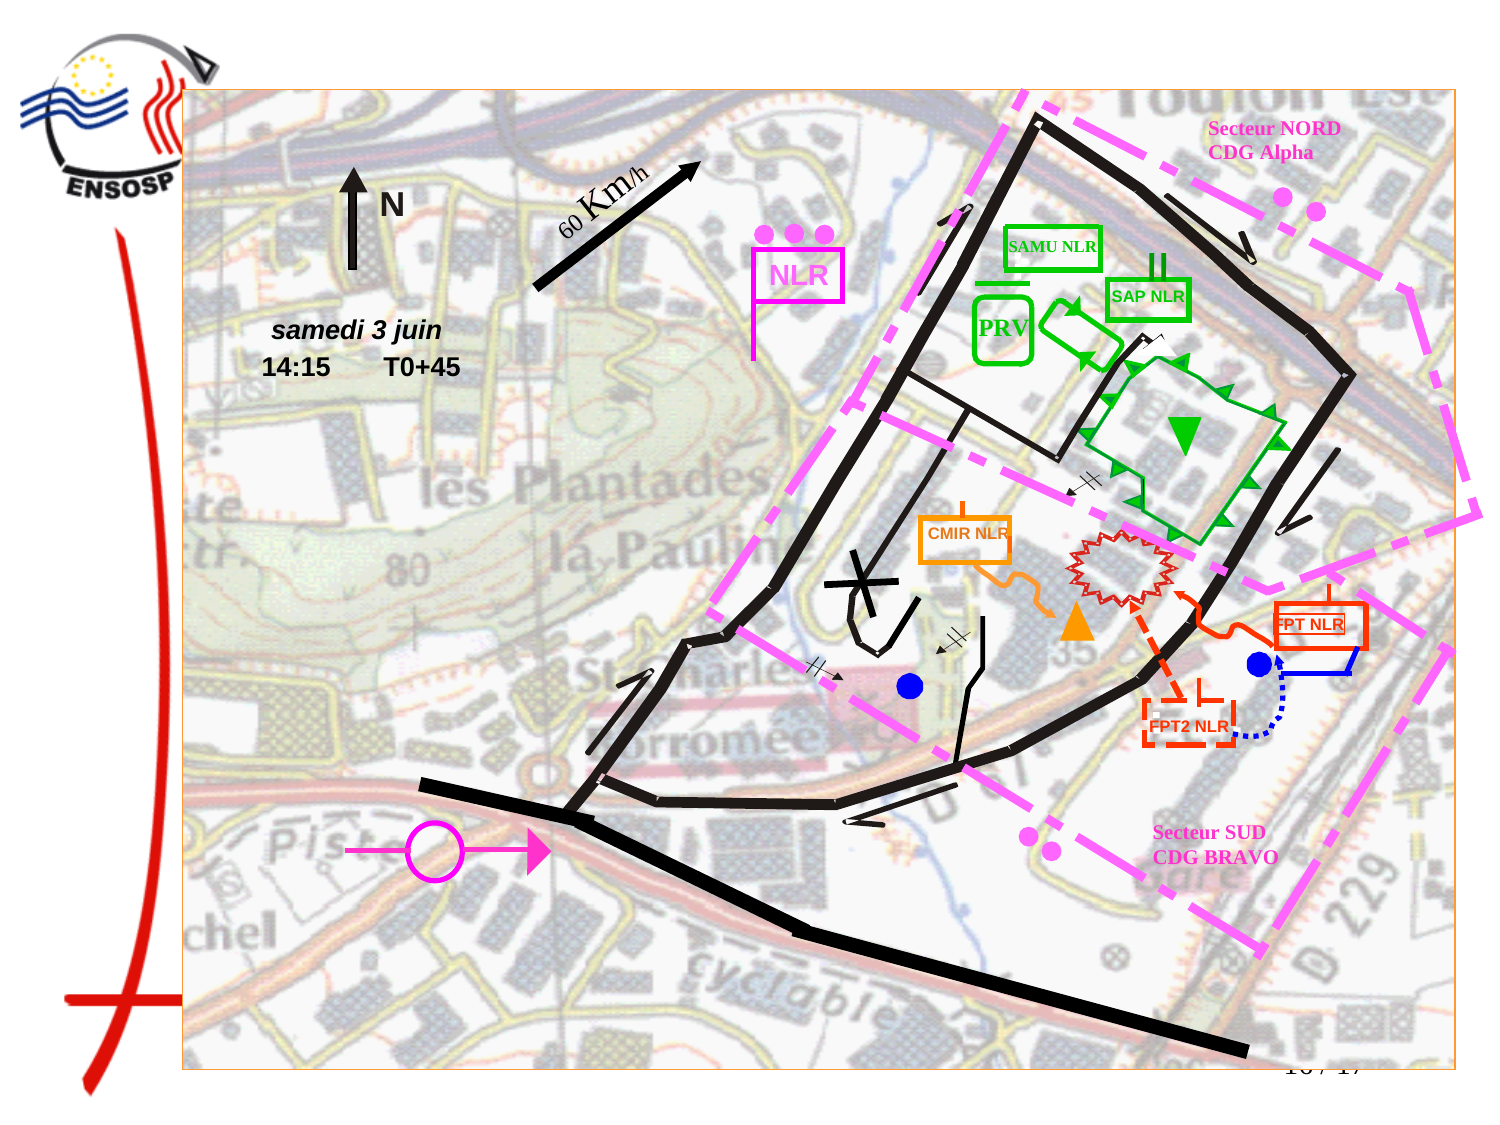

Secteur NORD
CDG Alpha
60 Km/h
N
SAMU NLR
NLR
SAP NLR
PRV
samedi 3 juin
14:15 T0+45
CMIR NLR
FPT NLR
FPT2 NLR
Secteur SUD
CDG BRAVO
16